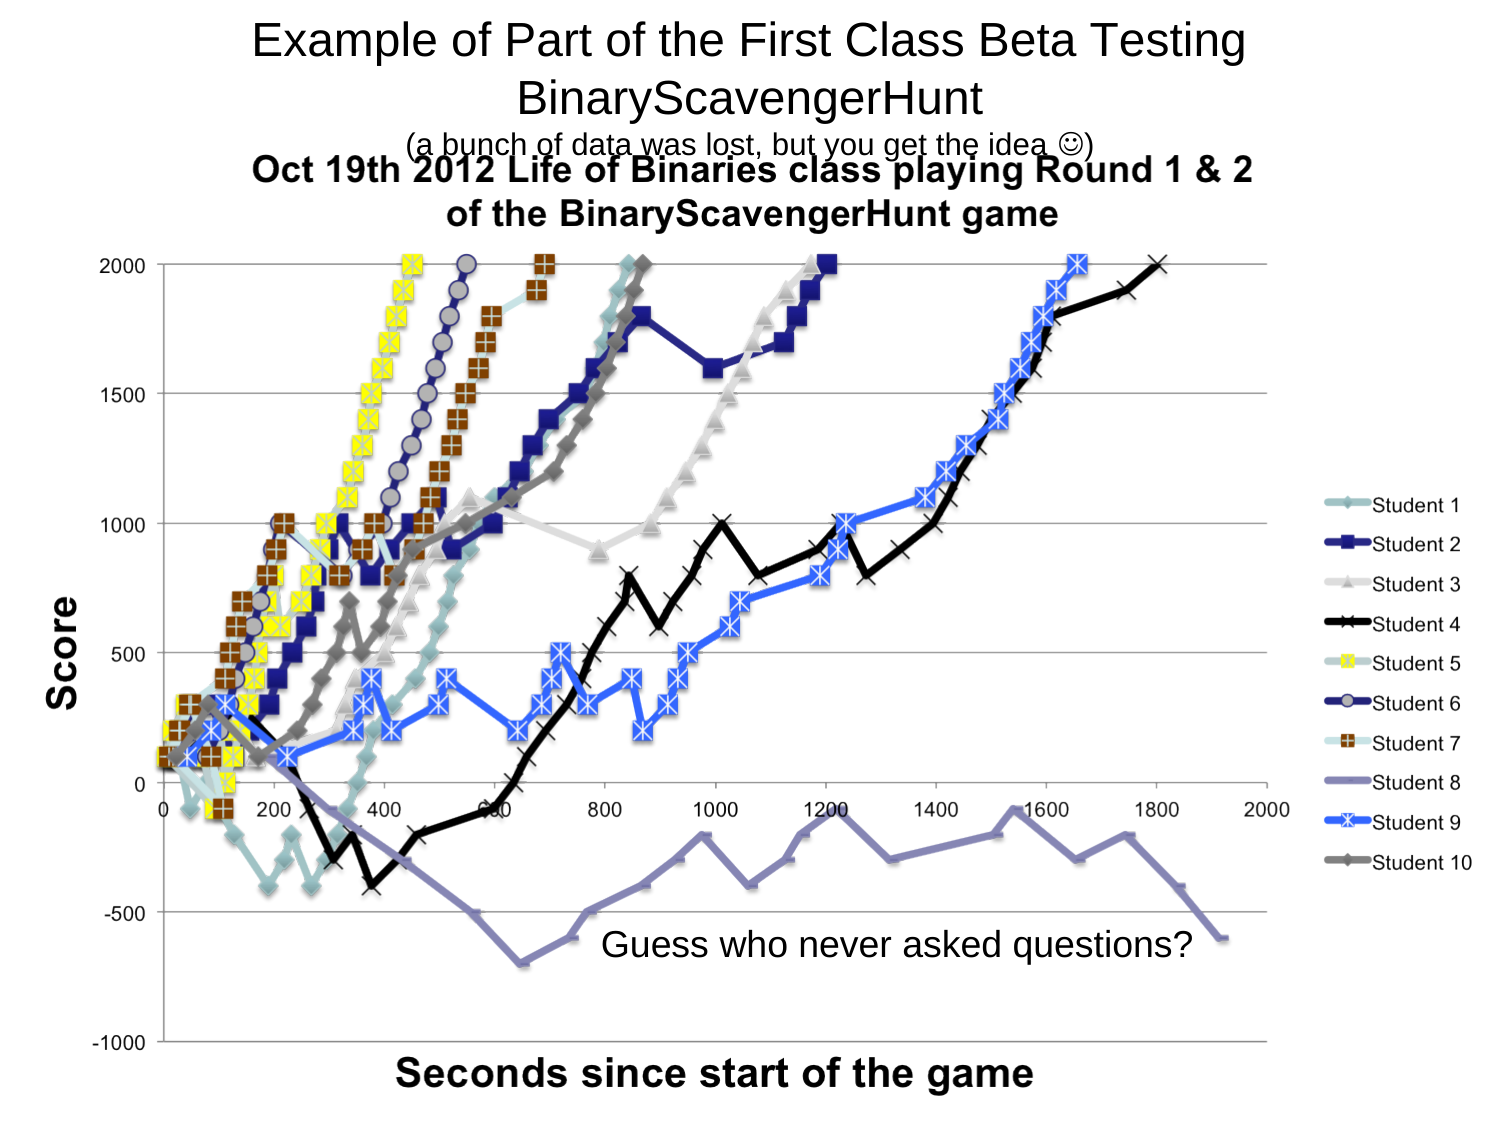

Example of Part of the First Class Beta Testing BinaryScavengerHunt
(a bunch of data was lost, but you get the idea )
Guess who never asked questions?